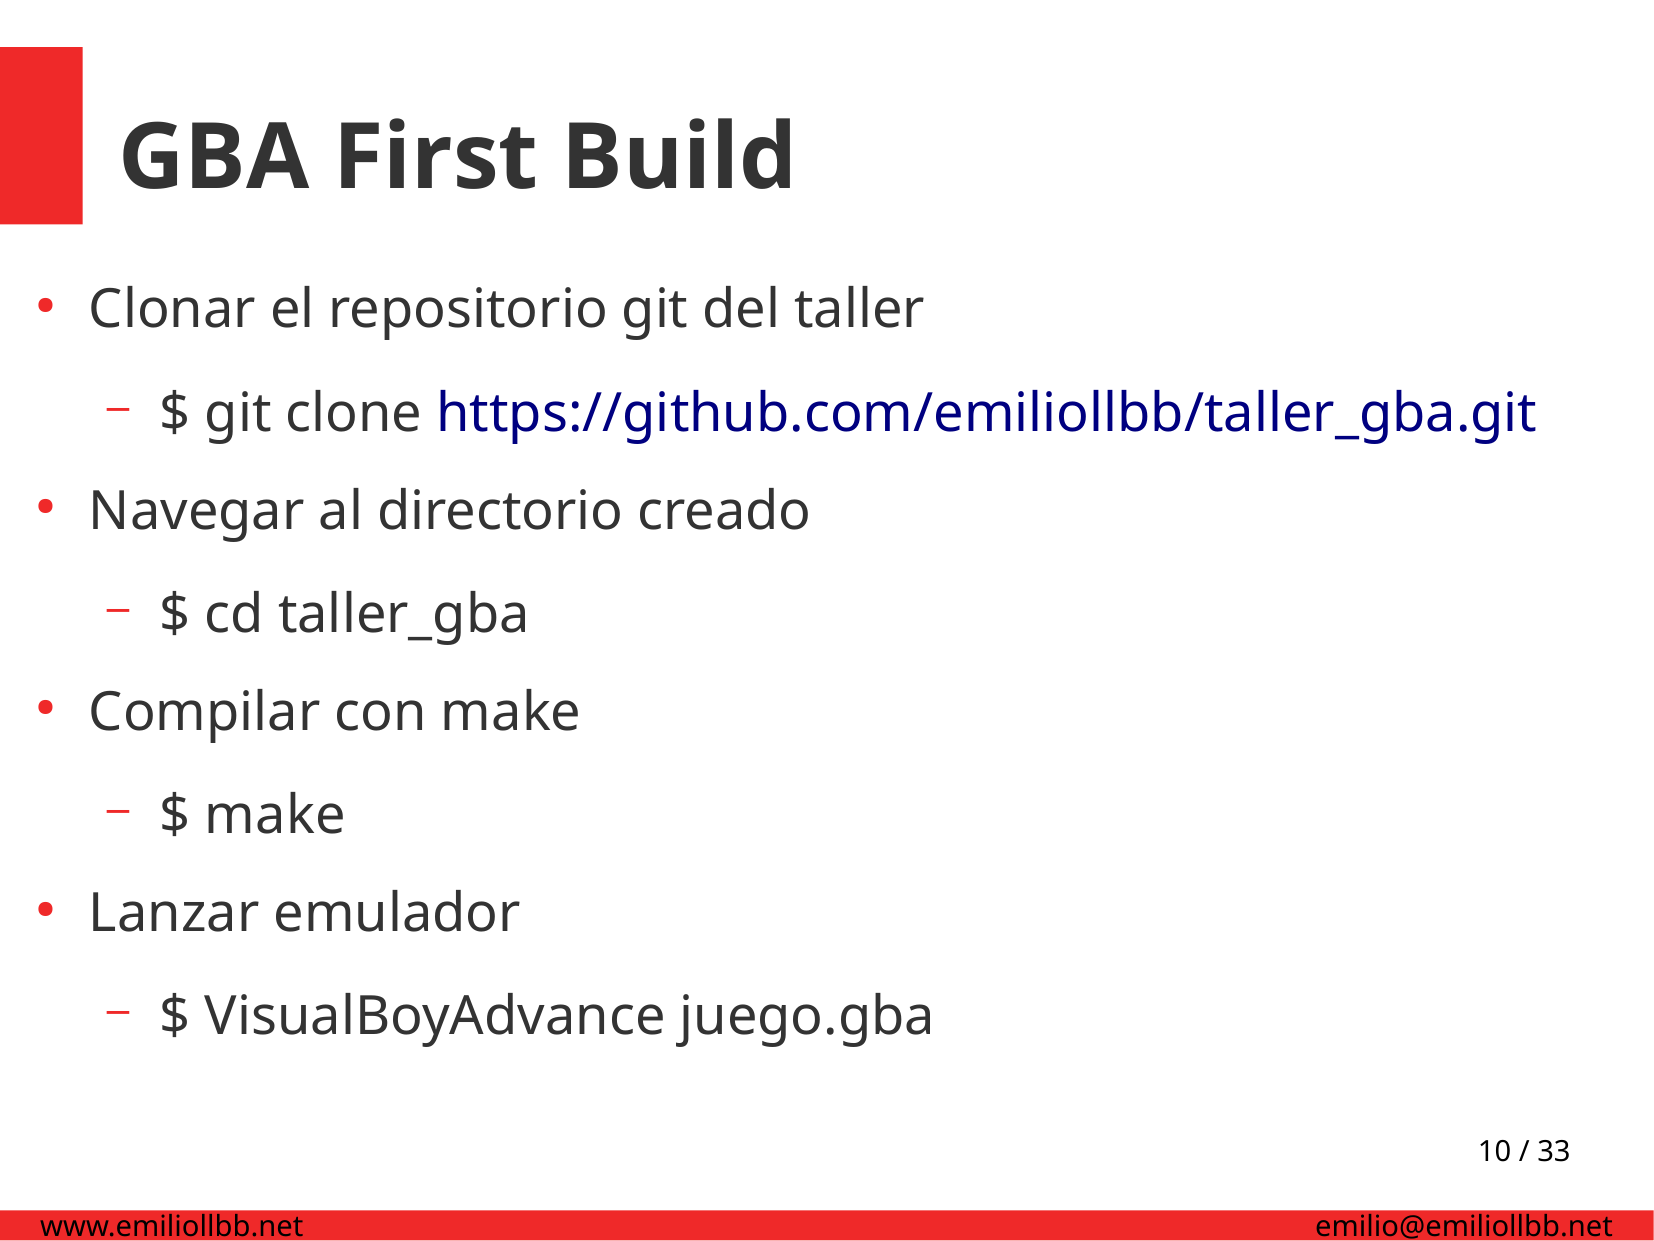

# GBA First Build
Clonar el repositorio git del taller
$ git clone https://github.com/emiliollbb/taller_gba.git
Navegar al directorio creado
$ cd taller_gba
Compilar con make
$ make
Lanzar emulador
$ VisualBoyAdvance juego.gba
10